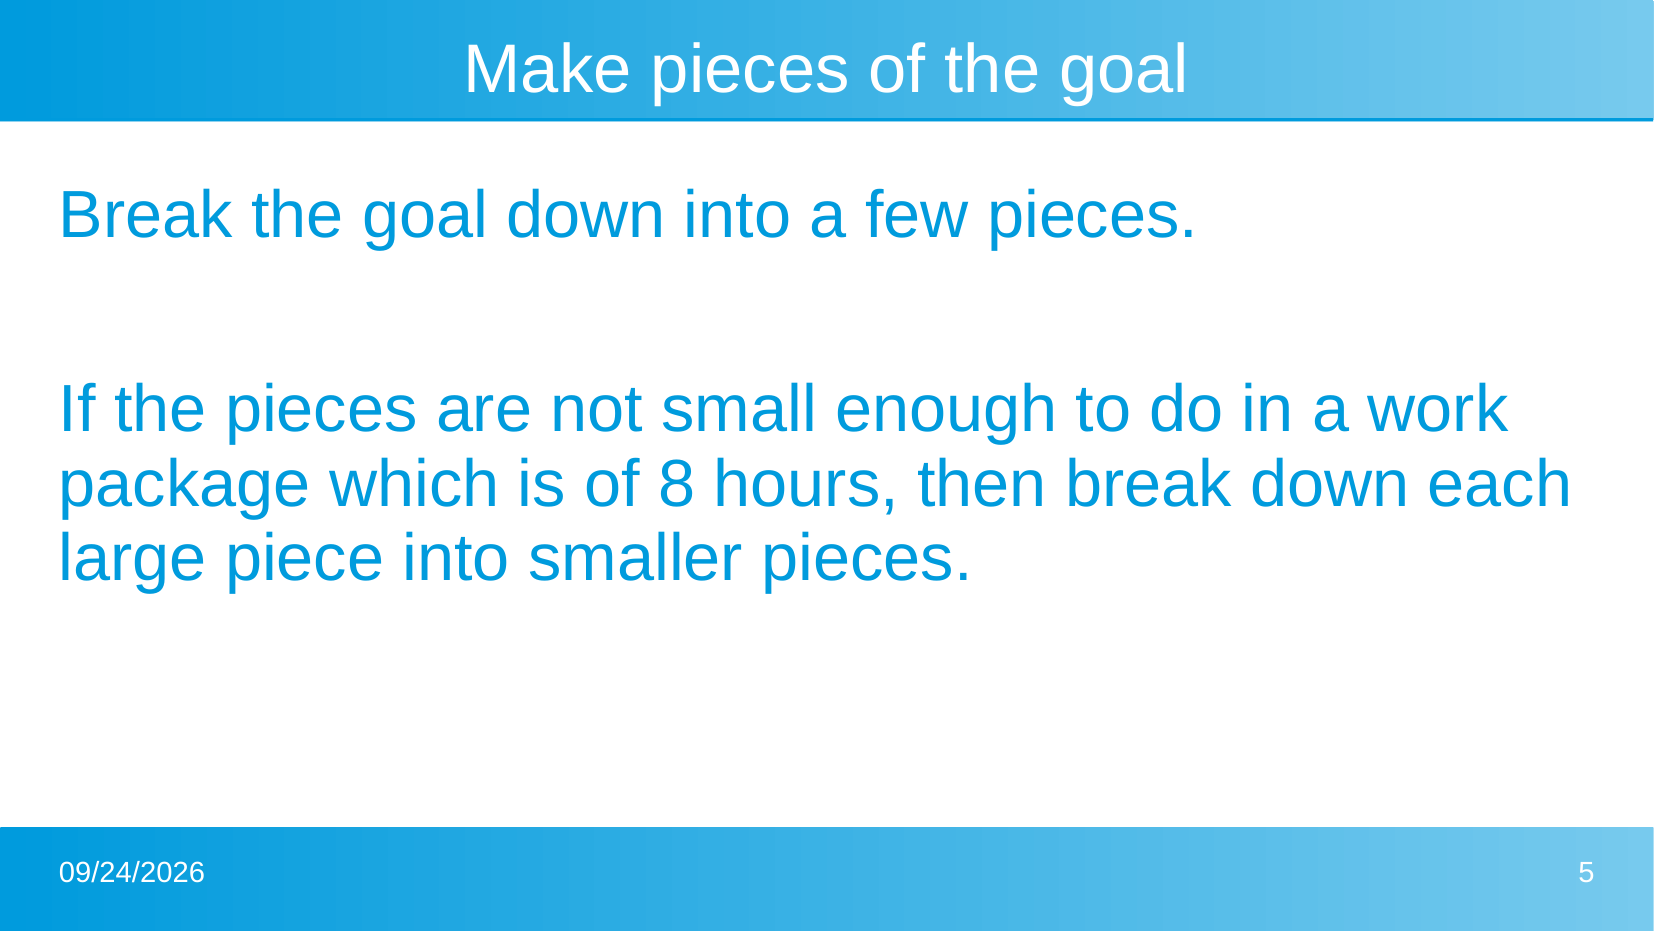

# Make pieces of the goal
Break the goal down into a few pieces.
If the pieces are not small enough to do in a work package which is of 8 hours, then break down each large piece into smaller pieces.
5